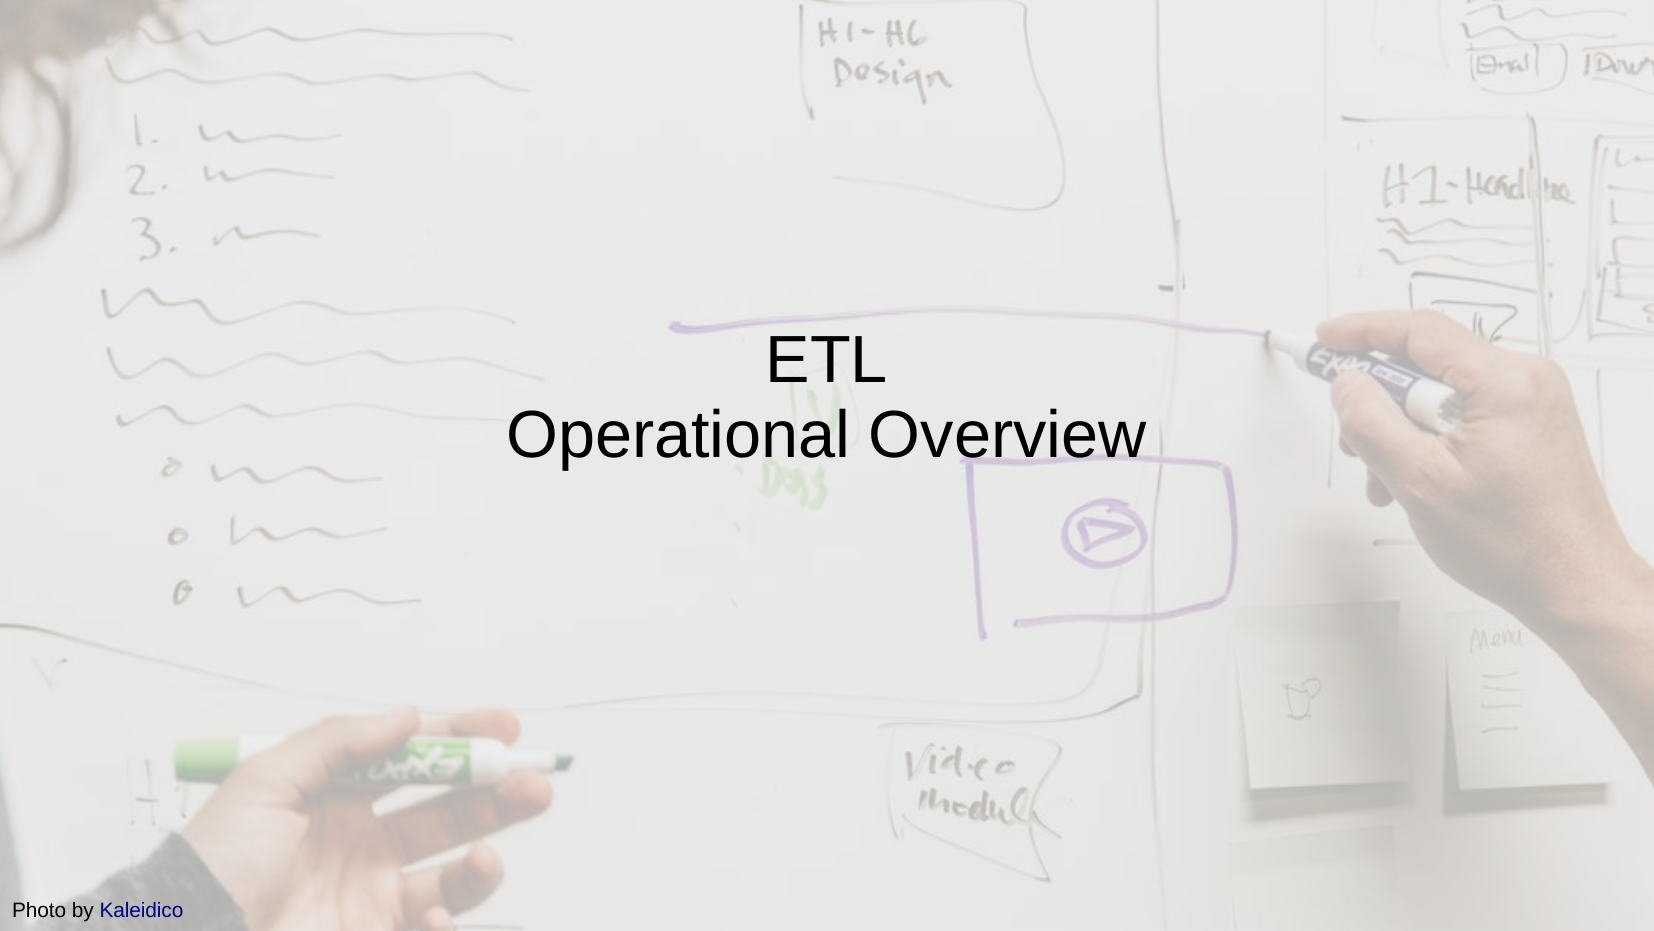

# ETL Operational Overview
Photo by Kaleidico